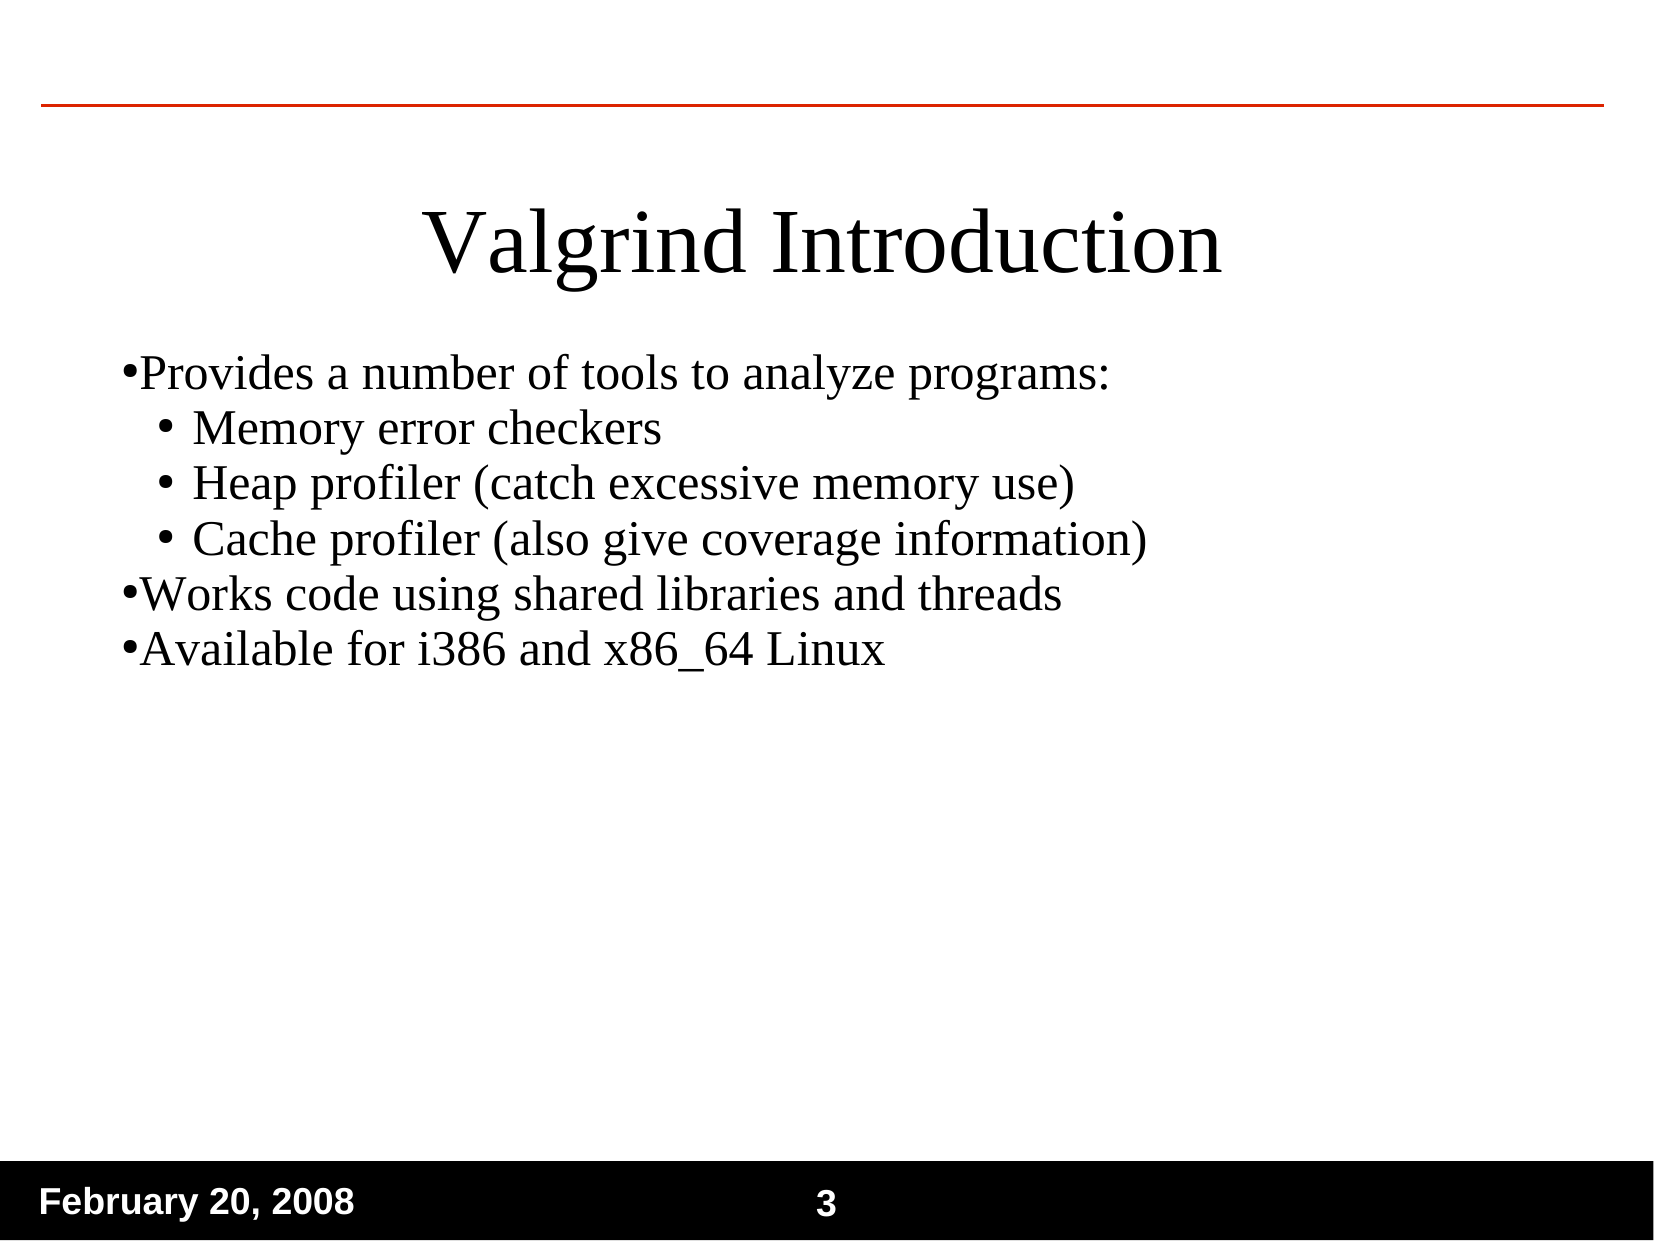

# Valgrind Introduction
Provides a number of tools to analyze programs:
Memory error checkers
Heap profiler (catch excessive memory use)
Cache profiler (also give coverage information)
Works code using shared libraries and threads
Available for i386 and x86_64 Linux